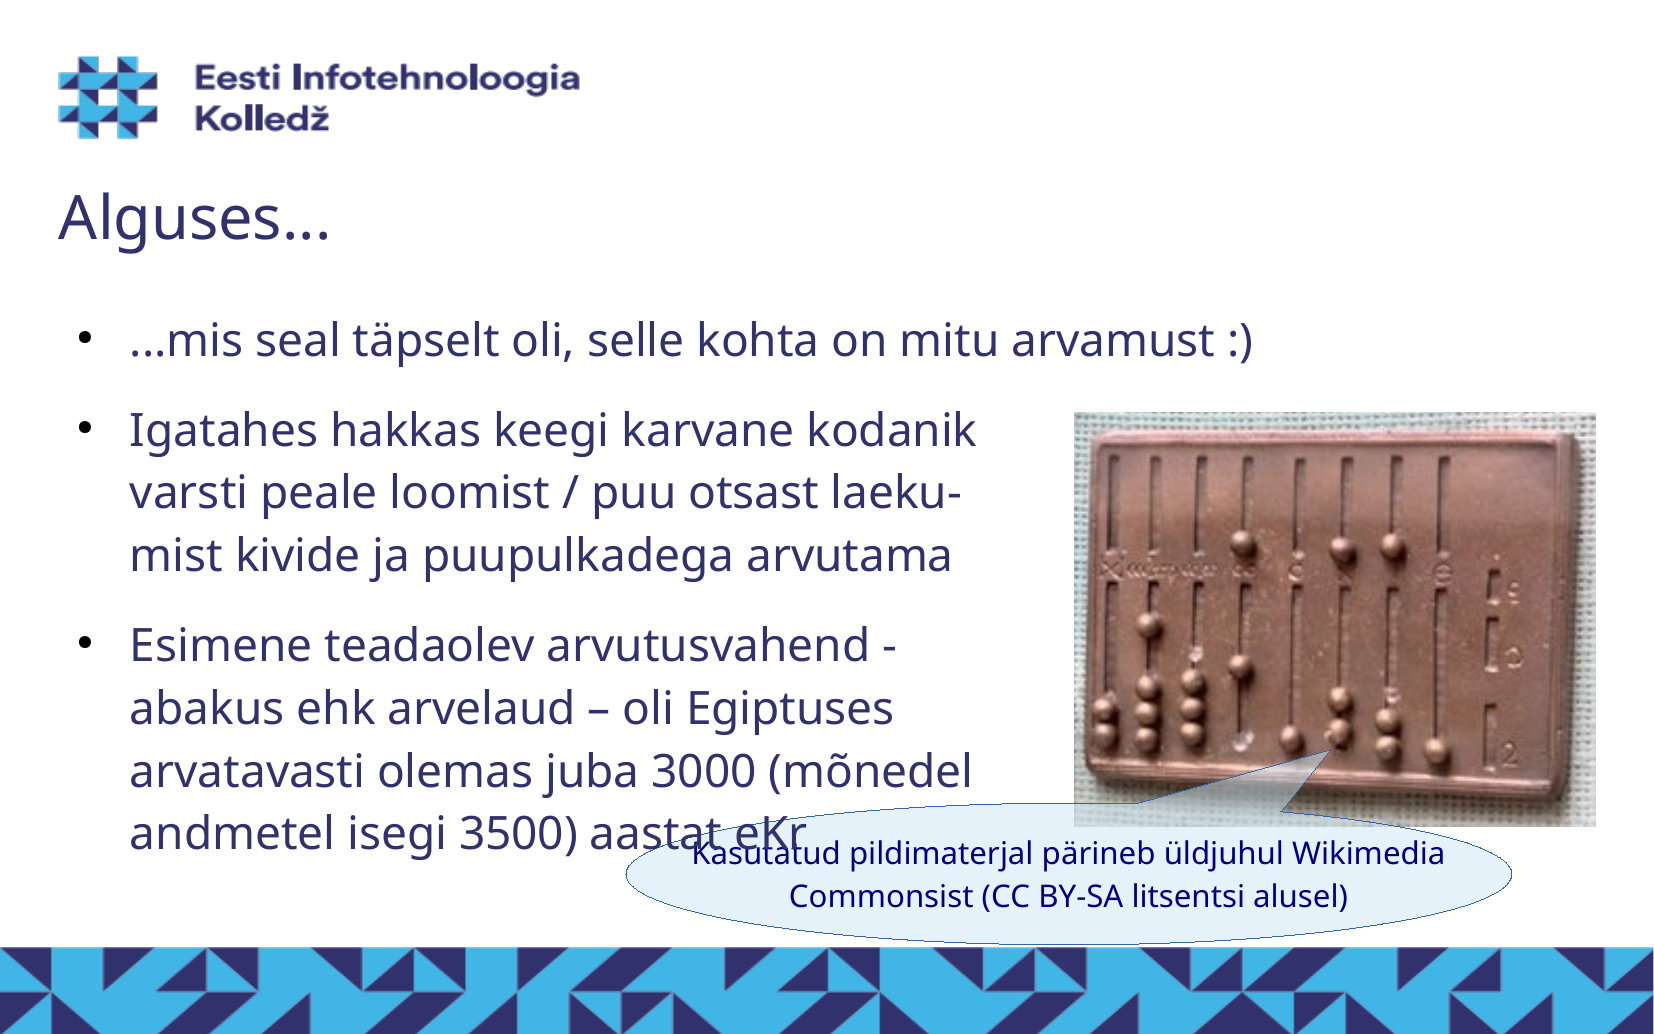

# Alguses...
...mis seal täpselt oli, selle kohta on mitu arvamust :)
Igatahes hakkas keegi karvane kodanik
varsti peale loomist / puu otsast laeku-
mist kivide ja puupulkadega arvutama
Esimene teadaolev arvutusvahend -
abakus ehk arvelaud – oli Egiptuses
arvatavasti olemas juba 3000 (mõnedel
andmetel isegi 3500) aastat eKr
Kasutatud pildimaterjal pärineb üldjuhul Wikimedia
Commonsist (CC BY-SA litsentsi alusel)